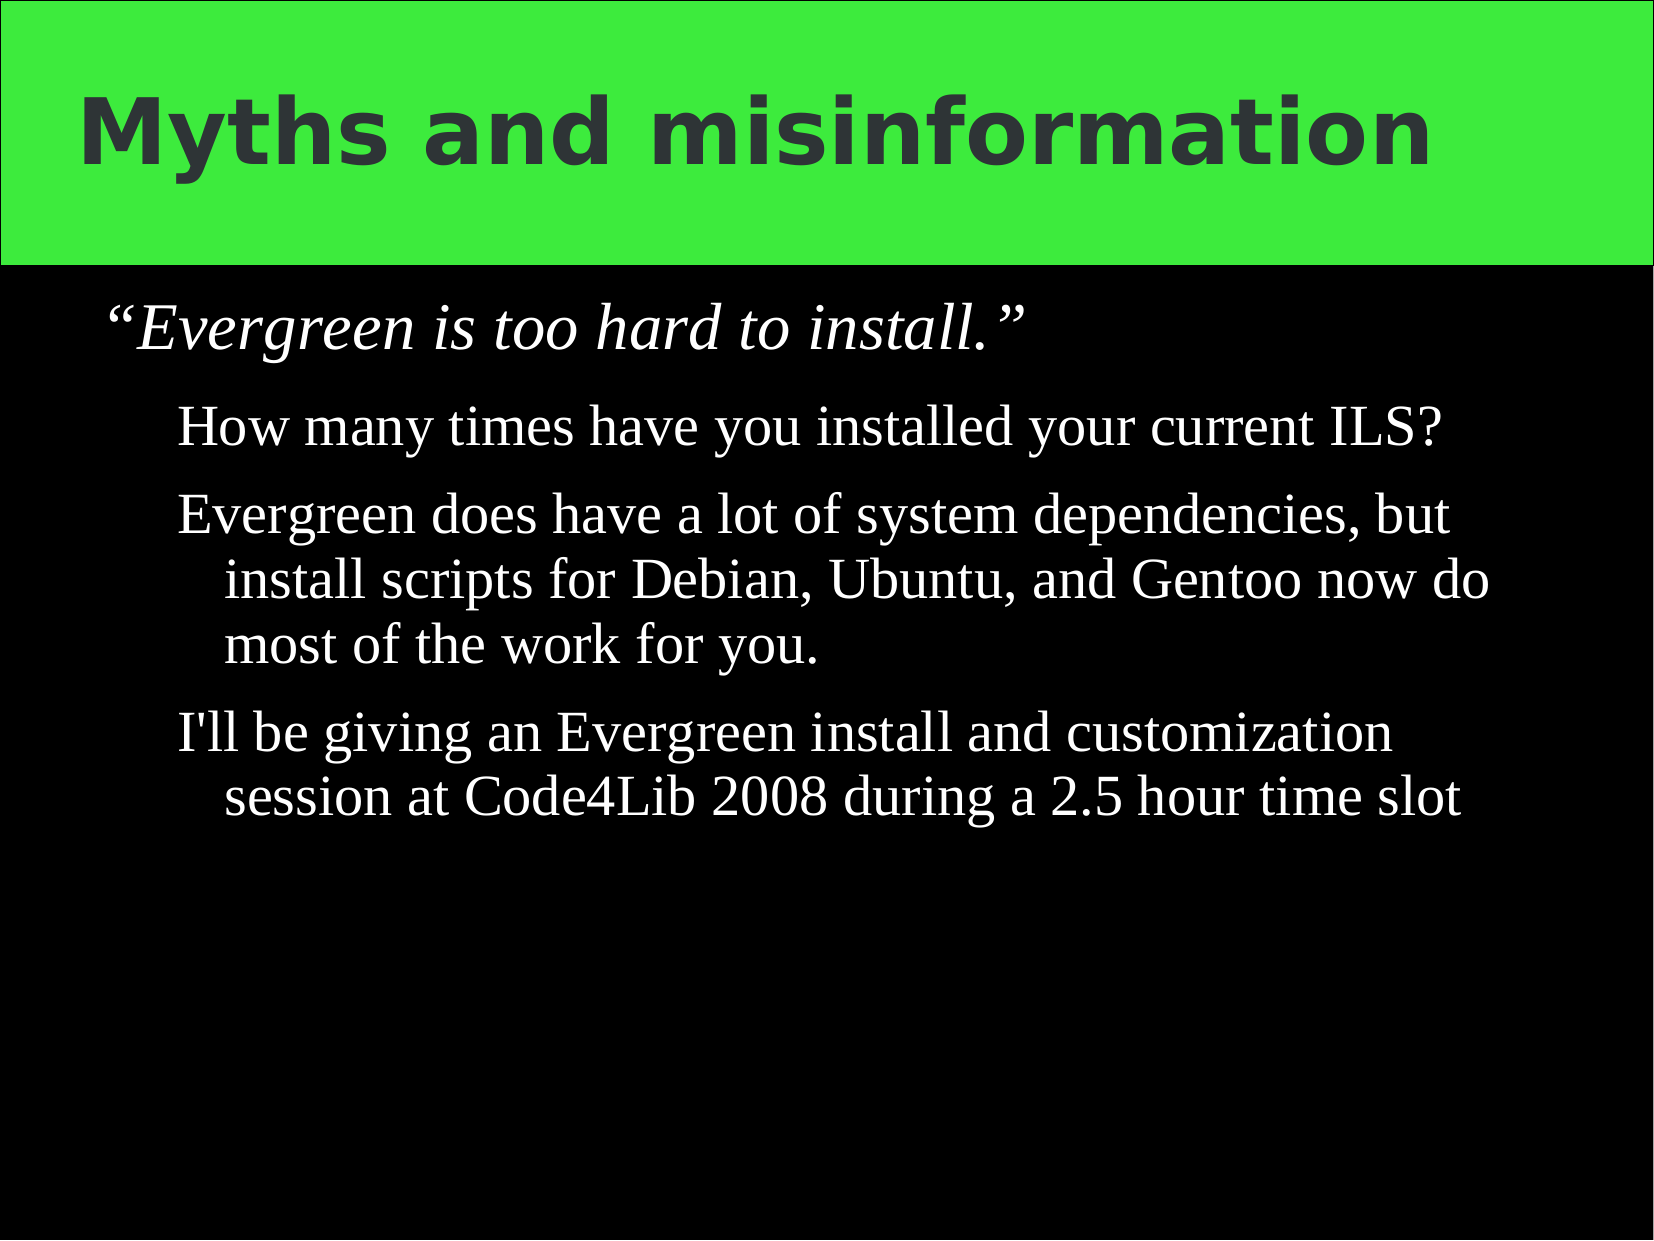

# Myths and misinformation
“Evergreen is too hard to install.”
How many times have you installed your current ILS?
Evergreen does have a lot of system dependencies, but install scripts for Debian, Ubuntu, and Gentoo now do most of the work for you.
I'll be giving an Evergreen install and customization session at Code4Lib 2008 during a 2.5 hour time slot